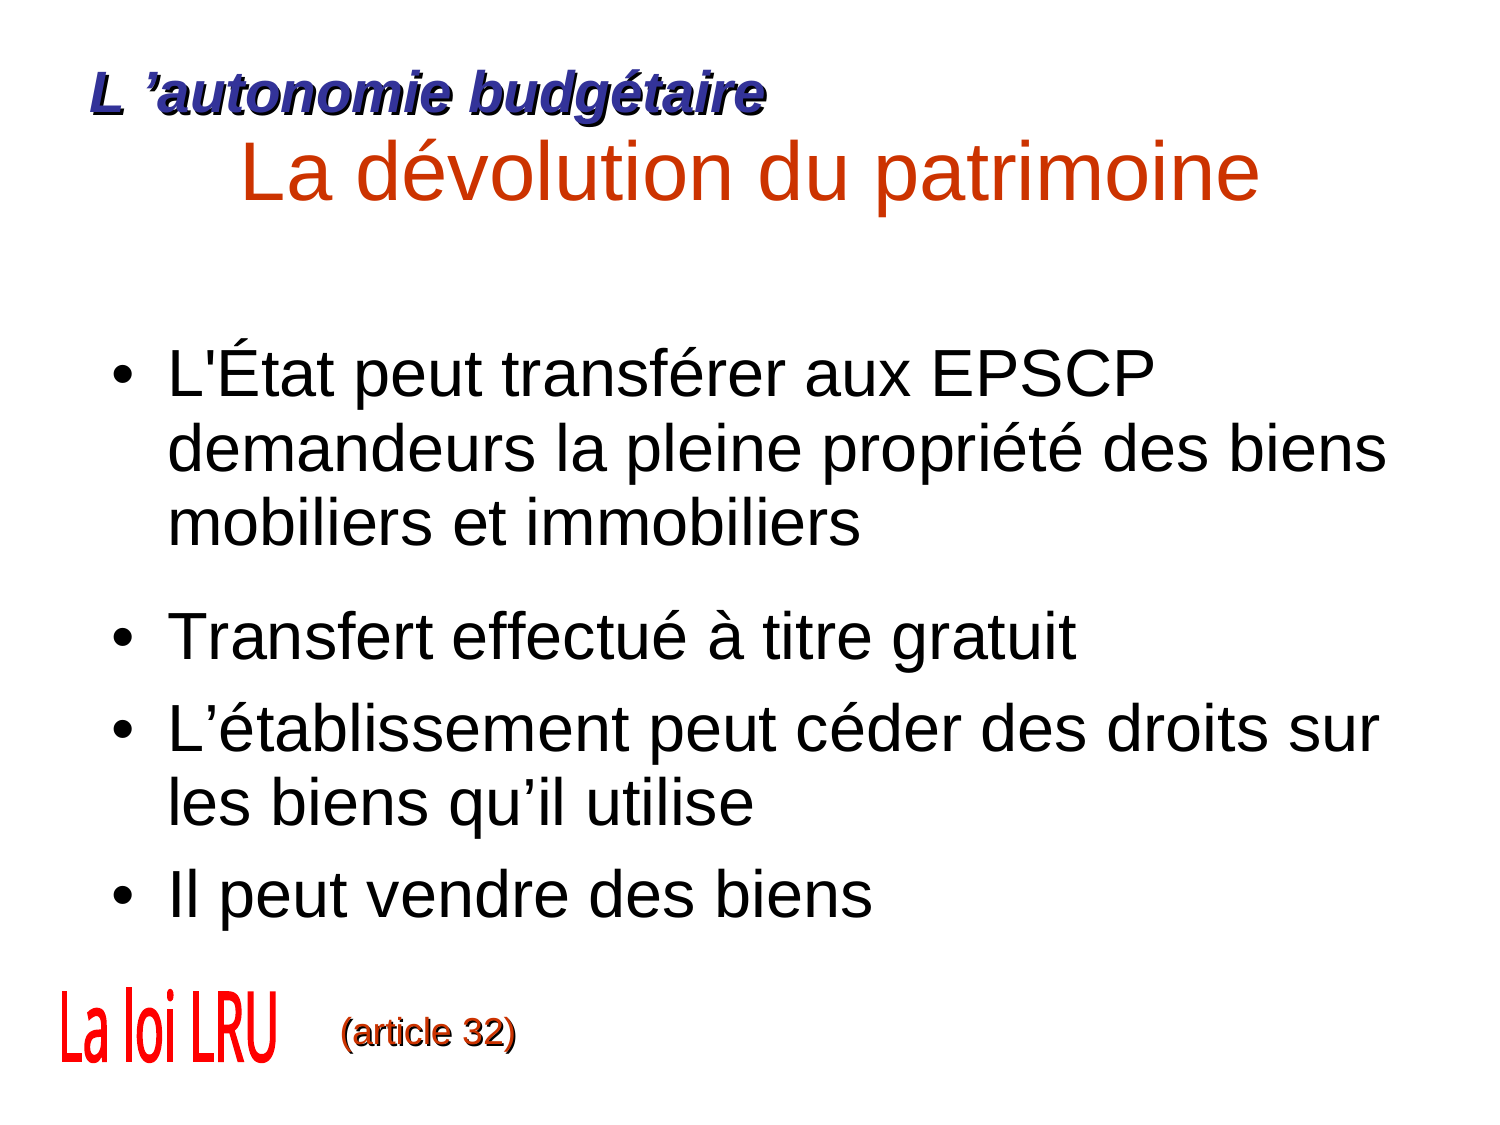

# L ’autonomie budgétaire La dévolution du patrimoine
L'État peut transférer aux EPSCP demandeurs la pleine propriété des biens mobiliers et immobiliers
Transfert effectué à titre gratuit
L’établissement peut céder des droits sur les biens qu’il utilise
Il peut vendre des biens
La loi LRU
(article 32)